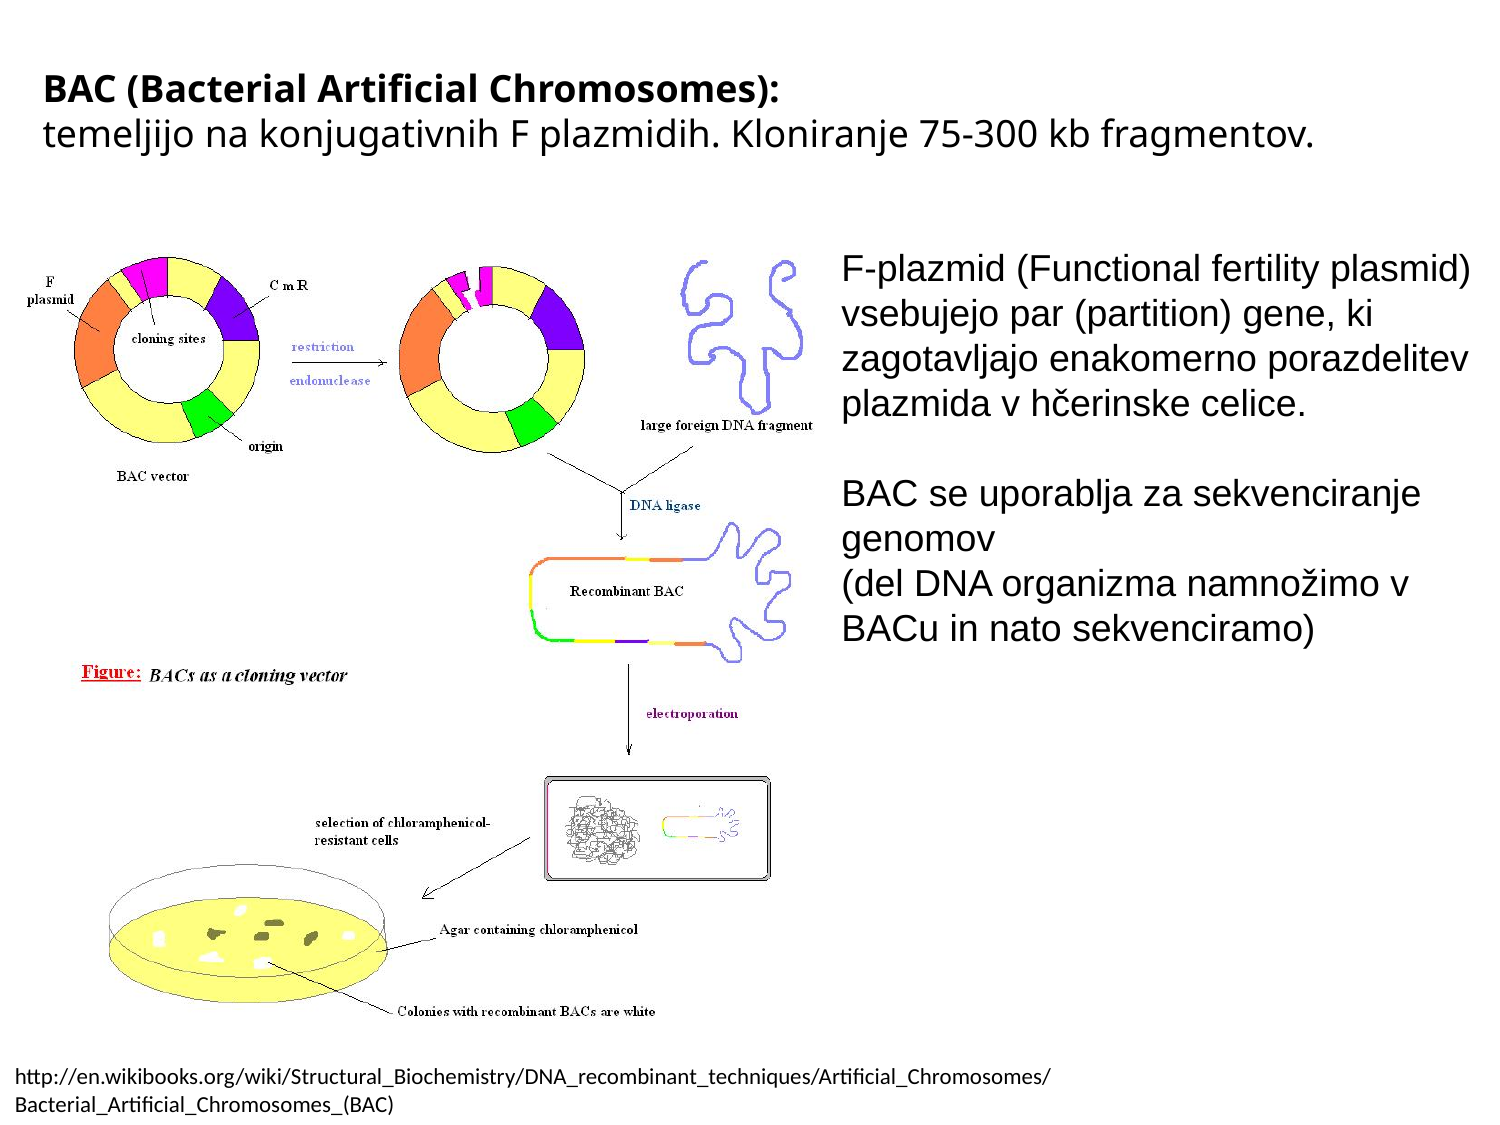

BAC (Bacterial Artificial Chromosomes):
temeljijo na konjugativnih F plazmidih. Kloniranje 75-300 kb fragmentov.
F-plazmid (Functional fertility plasmid) vsebujejo par (partition) gene, ki
zagotavljajo enakomerno porazdelitev
plazmida v hčerinske celice.
BAC se uporablja za sekvenciranje genomov
(del DNA organizma namnožimo v BACu in nato sekvenciramo)
http://en.wikibooks.org/wiki/Structural_Biochemistry/DNA_recombinant_techniques/Artificial_Chromosomes/Bacterial_Artificial_Chromosomes_(BAC)